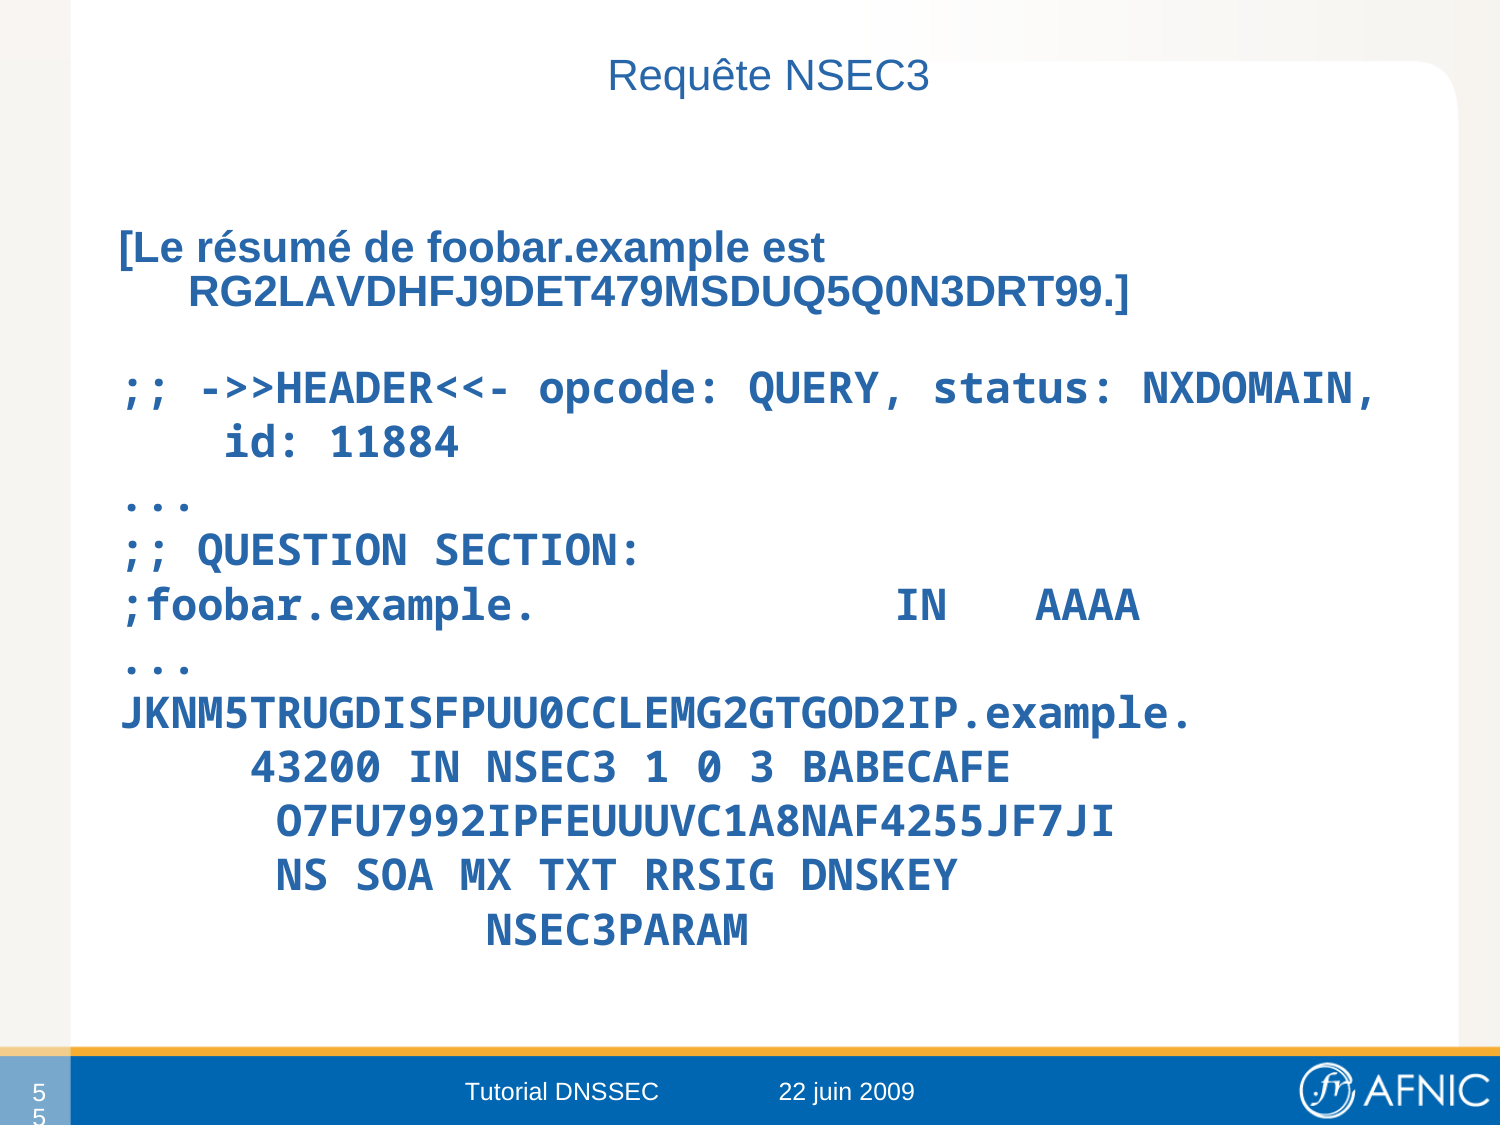

# Requête NSEC3
[Le résumé de foobar.example est RG2LAVDHFJ9DET479MSDUQ5Q0N3DRT99.]
;; ->>HEADER<<- opcode: QUERY, status: NXDOMAIN, id: 11884
...
;; QUESTION SECTION:
;foobar.example.			IN	AAAA
...
JKNM5TRUGDISFPUU0CCLEMG2GTGOD2IP.example.
 43200 IN NSEC3 1 0 3 BABECAFE
 O7FU7992IPFEUUUVC1A8NAF4255JF7JI
 NS SOA MX TXT RRSIG DNSKEY
 NSEC3PARAM